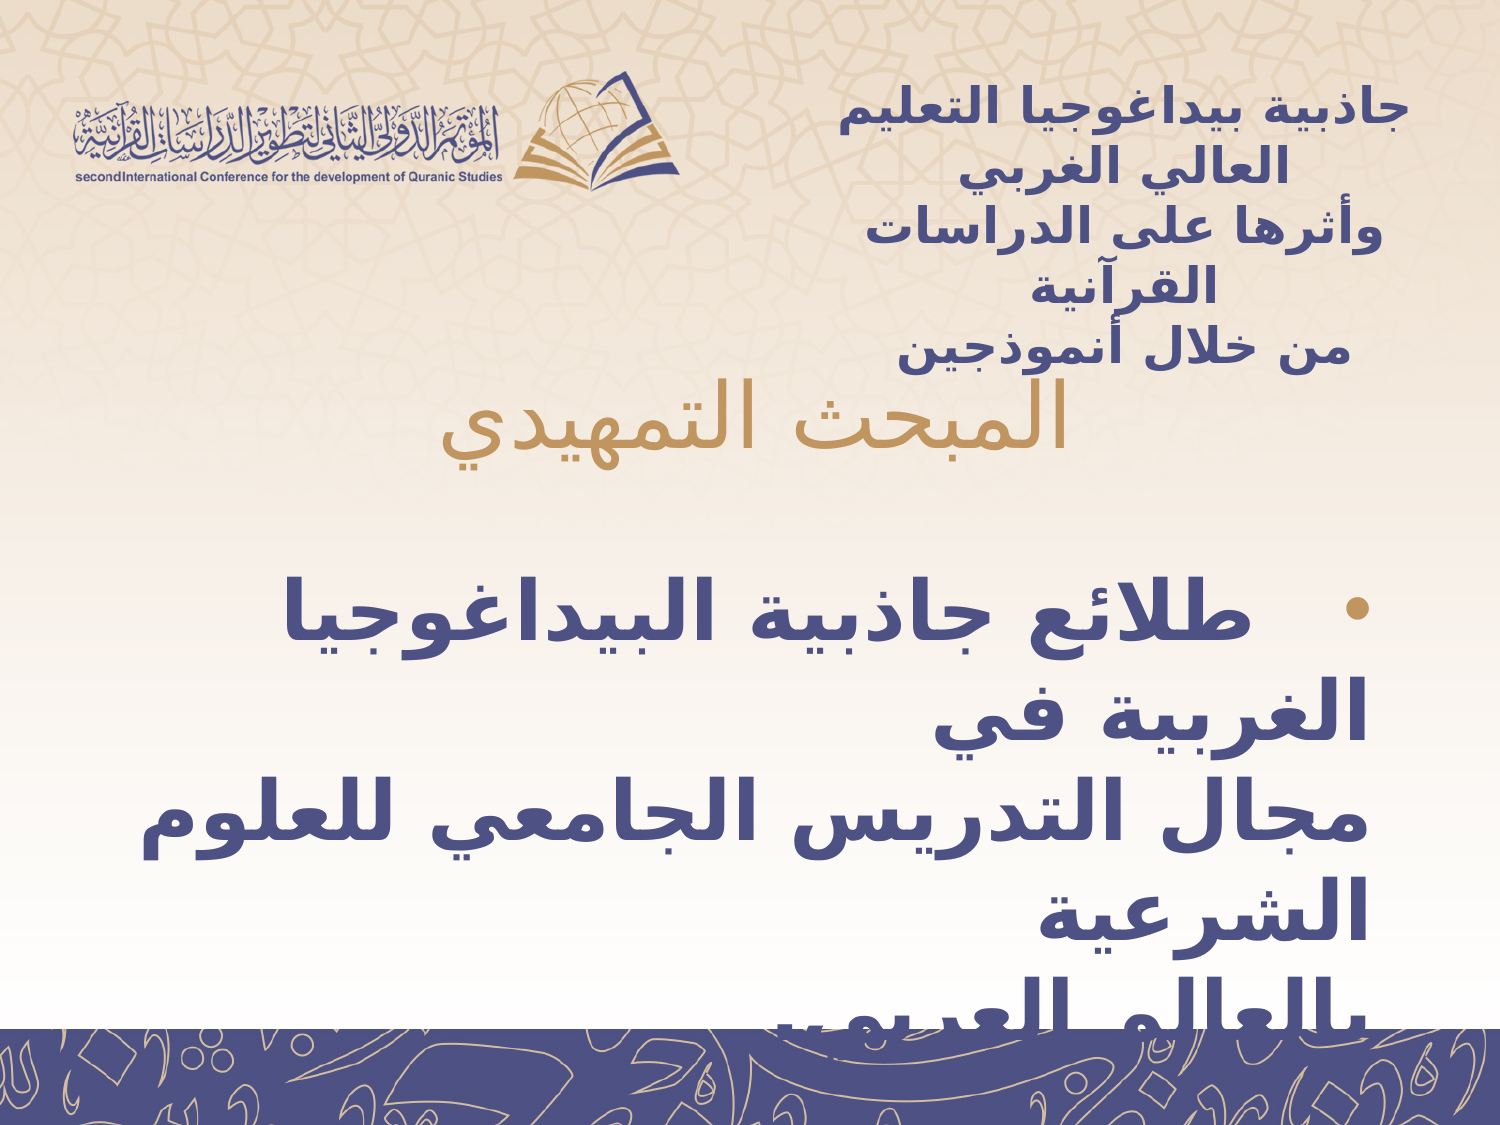

جاذبية بيداغوجيا التعليم العالي الغربي
وأثرها على الدراسات القرآنية
من خلال أنموذجين
المبحث التمهيدي
 طلائع جاذبية البيداغوجيا الغربية في
مجال التدريس الجامعي للعلوم الشرعية
بالعالم العربي.